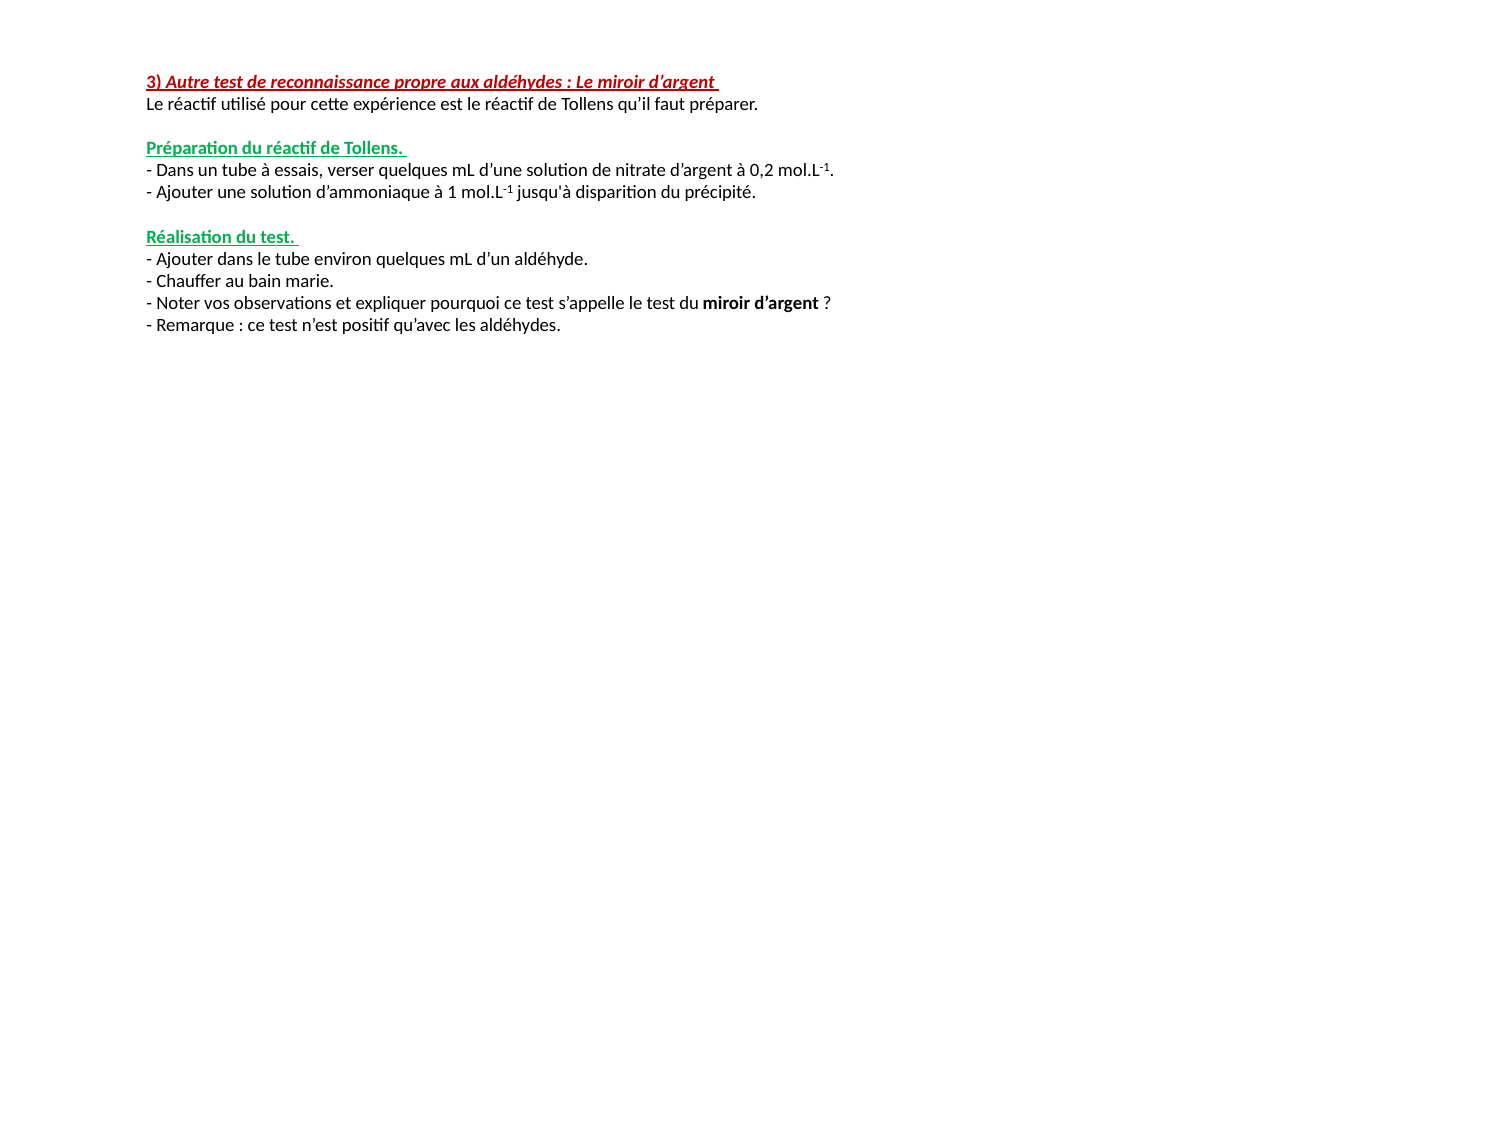

# 3) Autre test de reconnaissance propre aux aldéhydes : Le miroir d’argent
Le réactif utilisé pour cette expérience est le réactif de Tollens qu’il faut préparer.
Préparation du réactif de Tollens.
- Dans un tube à essais, verser quelques mL d’une solution de nitrate d’argent à 0,2 mol.L-1.
- Ajouter une solution d’ammoniaque à 1 mol.L-1 jusqu'à disparition du précipité.
Réalisation du test.
- Ajouter dans le tube environ quelques mL d’un aldéhyde.
- Chauffer au bain marie.
- Noter vos observations et expliquer pourquoi ce test s’appelle le test du miroir d’argent ?
- Remarque : ce test n’est positif qu’avec les aldéhydes.